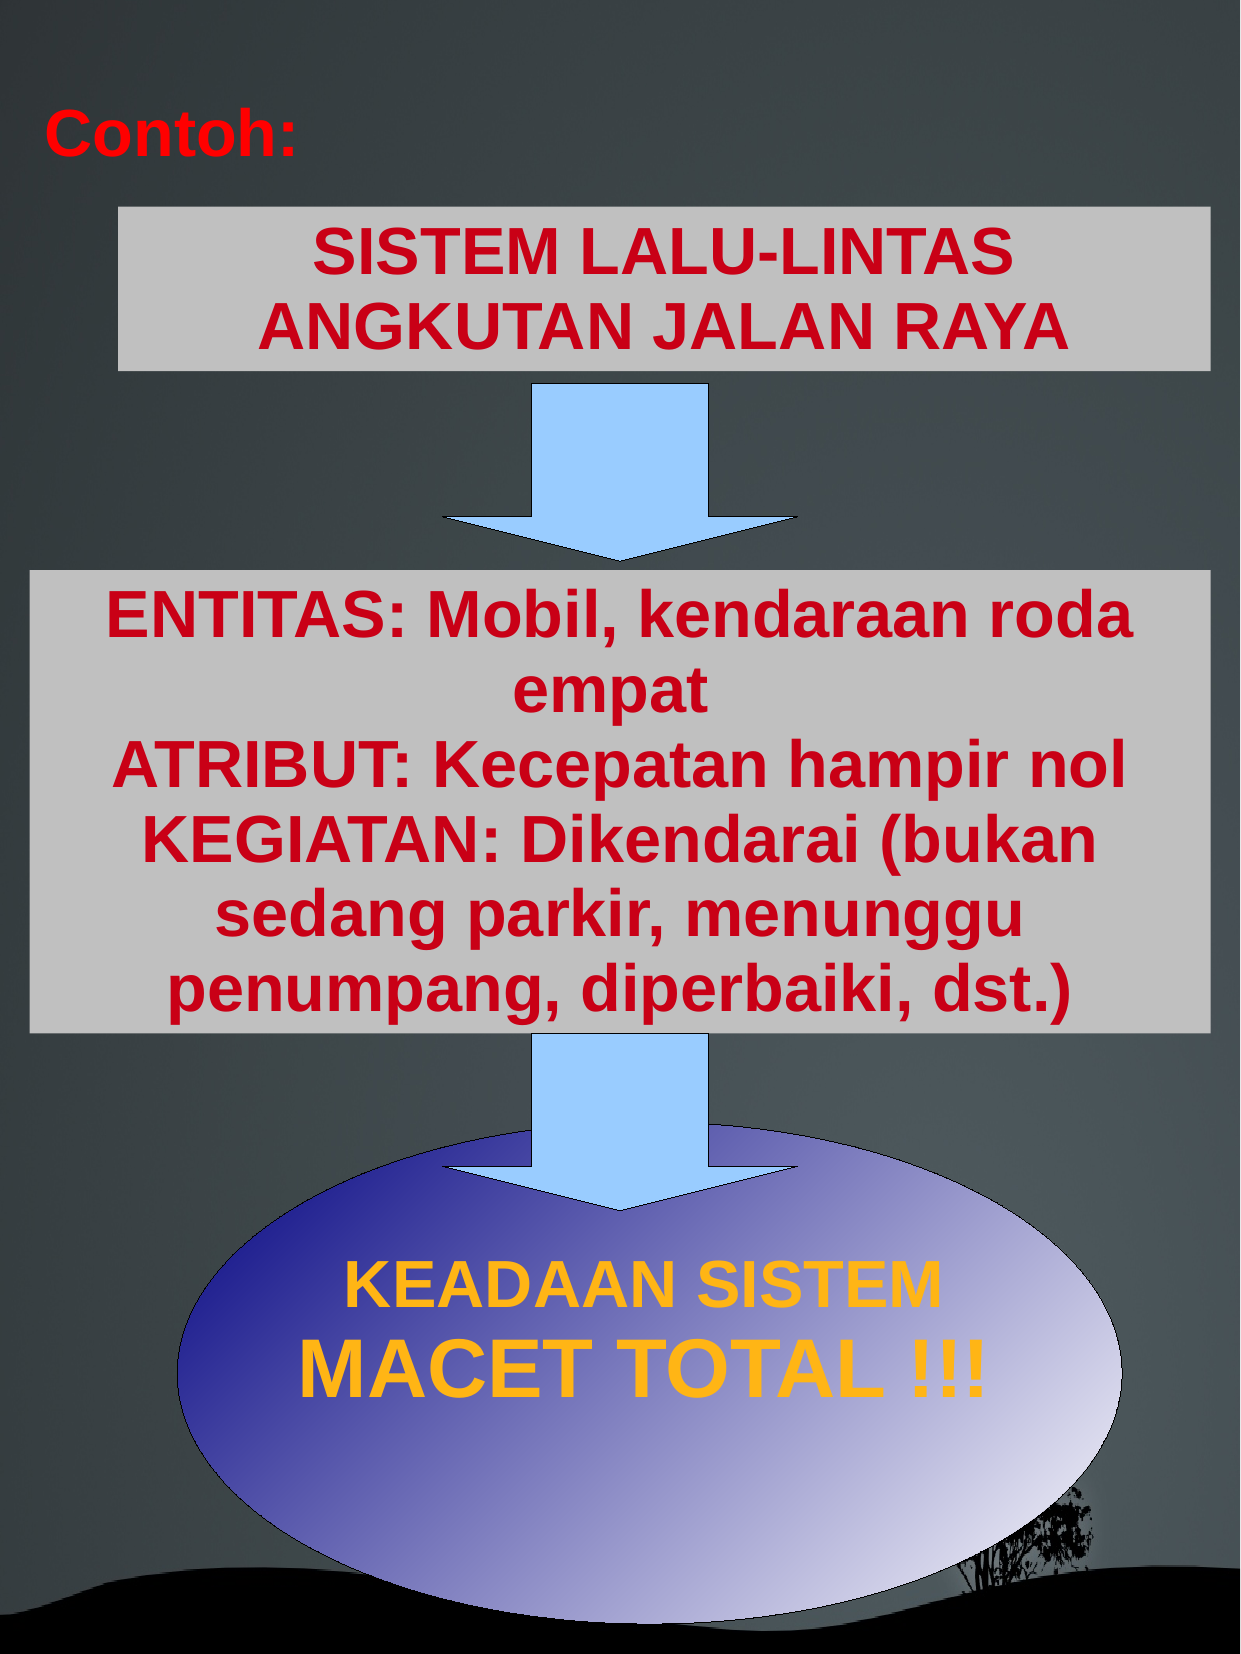

Contoh:
SISTEM LALU-LINTAS ANGKUTAN JALAN RAYA
ENTITAS: Mobil, kendaraan roda empat
ATRIBUT: Kecepatan hampir nol KEGIATAN: Dikendarai (bukan sedang parkir, menunggu penumpang, diperbaiki, dst.)
KEADAAN SISTEM
MACET TOTAL !!!